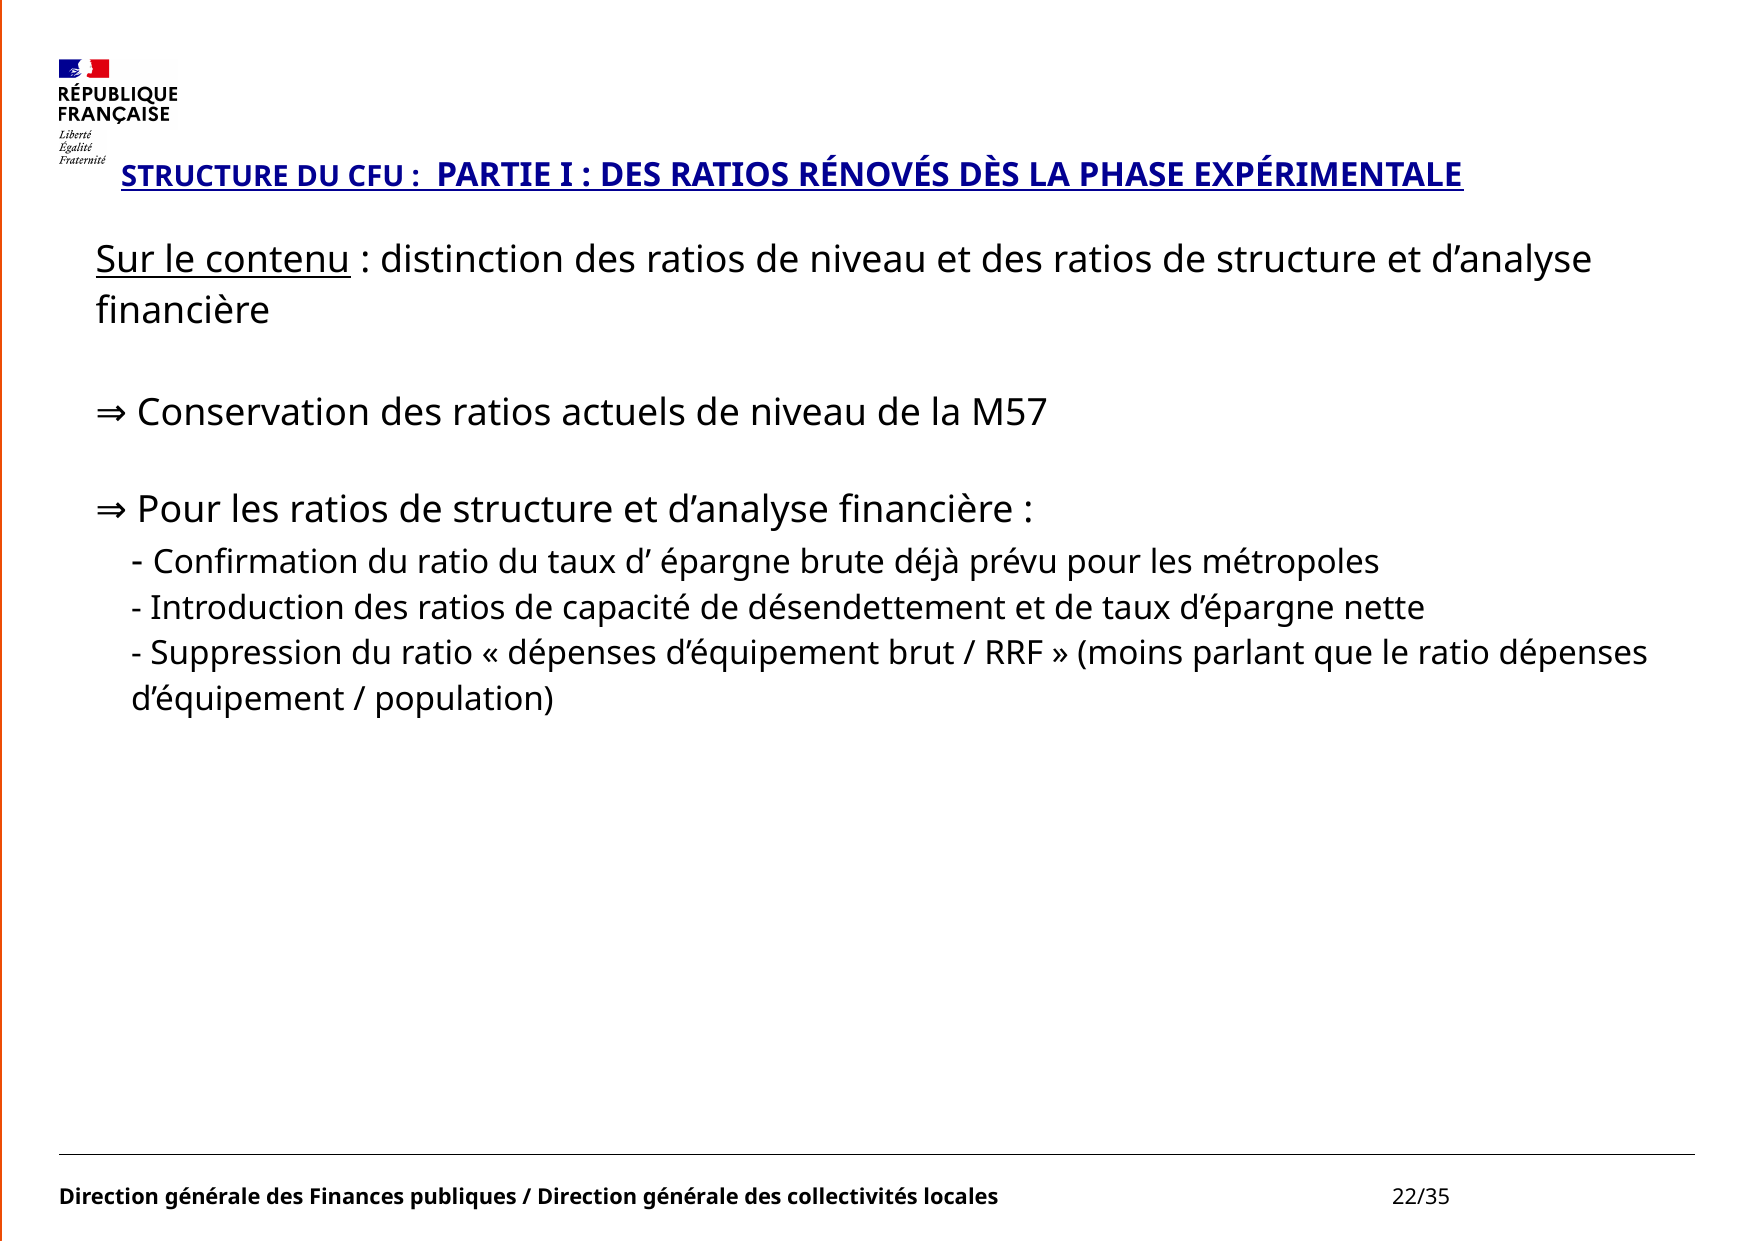

STRUCTURE DU CFU : PARTIE I : DES RATIOS RÉNOVÉS DÈS LA PHASE EXPÉRIMENTALE
Sur le contenu : distinction des ratios de niveau et des ratios de structure et d’analyse financière
⇒ Conservation des ratios actuels de niveau de la M57
⇒ Pour les ratios de structure et d’analyse financière :
- Confirmation du ratio du taux d’ épargne brute déjà prévu pour les métropoles
- Introduction des ratios de capacité de désendettement et de taux d’épargne nette
- Suppression du ratio « dépenses d’équipement brut / RRF » (moins parlant que le ratio dépenses d’équipement / population)